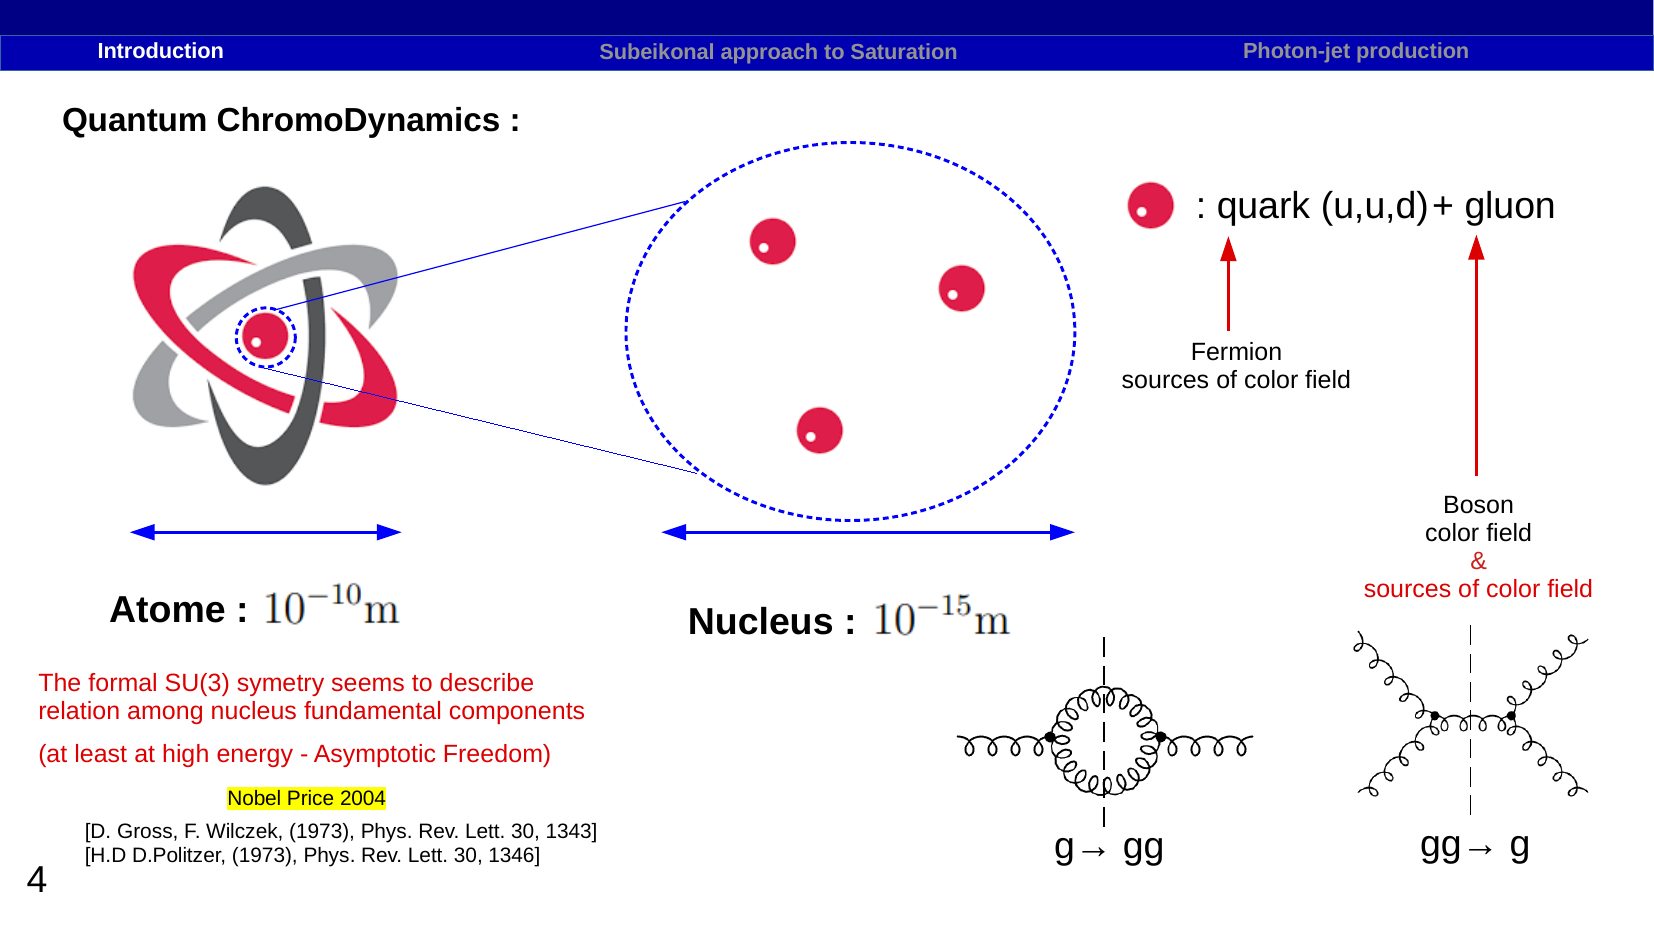

Introduction
Photon-jet production
Subeikonal approach to Saturation
Quantum ChromoDynamics :
: quark (u,u,d)
+ gluon
Fermion
sources of color field
Boson
color field
&
sources of color field
Atome :
Nucleus :
The formal SU(3) symetry seems to describe
relation among nucleus fundamental components
(at least at high energy - Asymptotic Freedom)
Nobel Price 2004
[D. Gross, F. Wilczek, (1973), Phys. Rev. Lett. 30, 1343]
[H.D D.Politzer, (1973), Phys. Rev. Lett. 30, 1346]
gg→ g
g→ gg